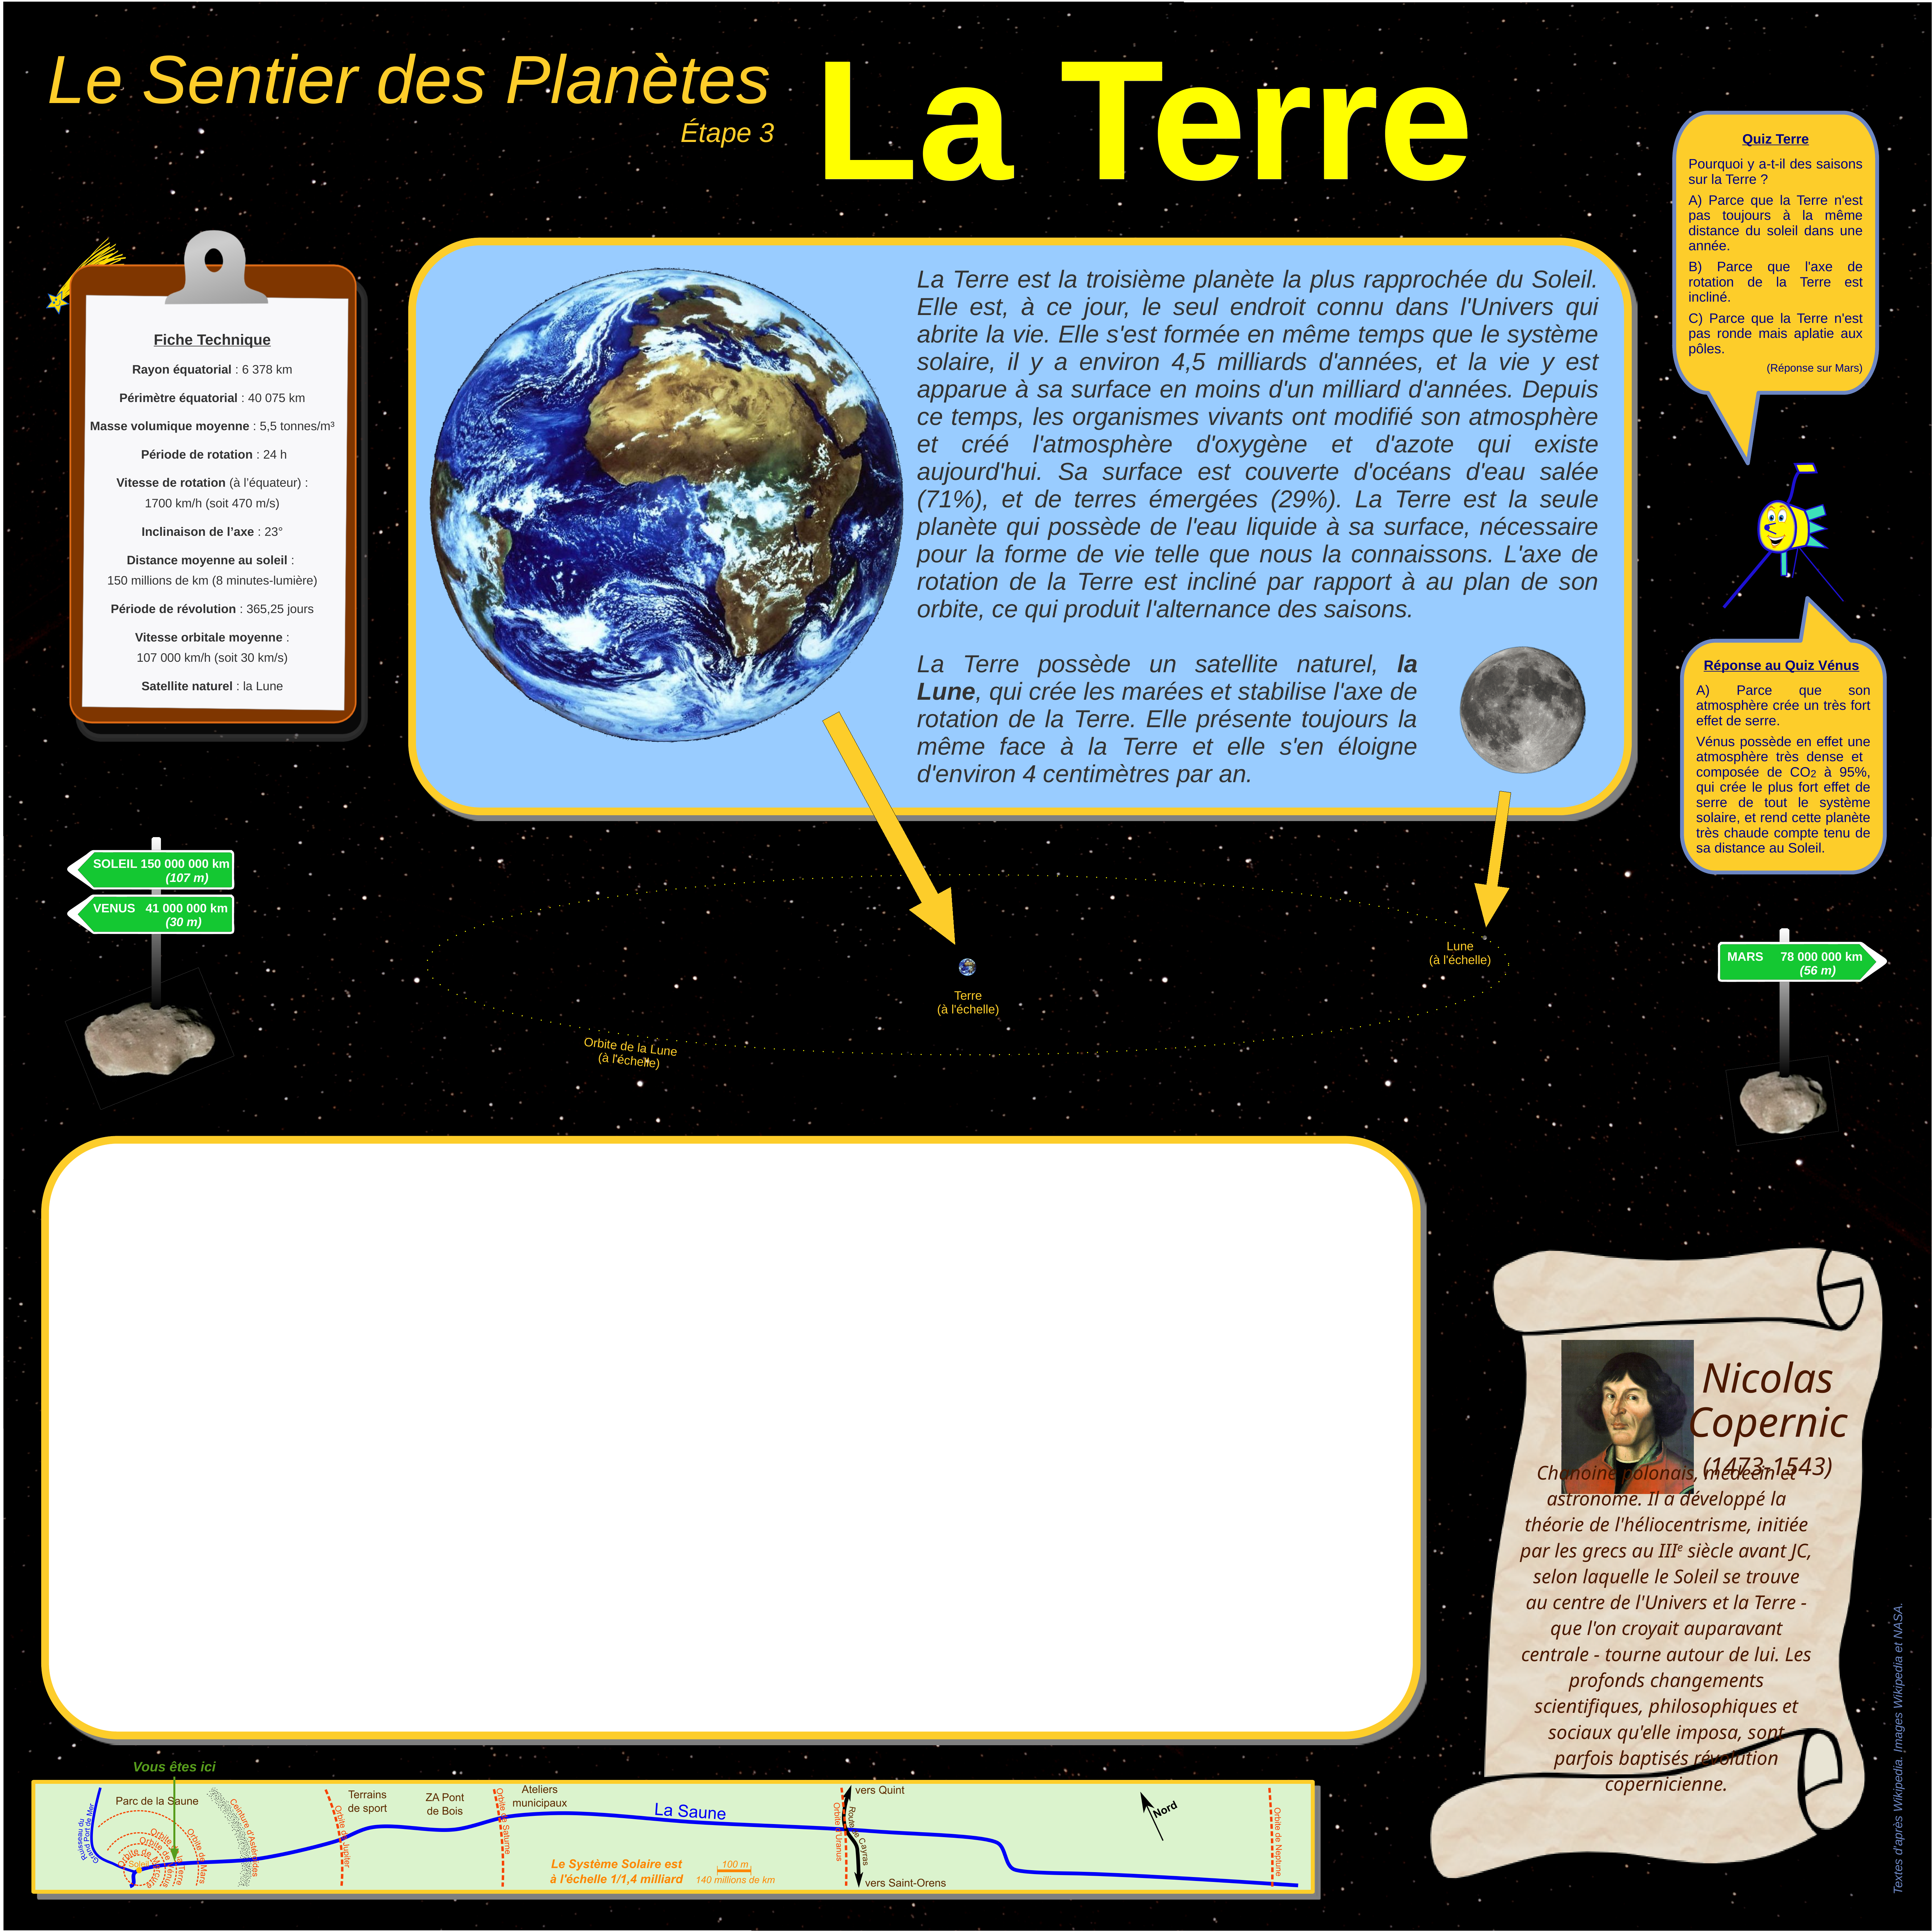

La Terre
Le Sentier des Planètes
Étape 3
Quiz Terre
Pourquoi y a-t-il des saisons sur la Terre ?
A) Parce que la Terre n'est pas toujours à la même distance du soleil dans une année.
B) Parce que l'axe de rotation de la Terre est incliné.
C) Parce que la Terre n'est pas ronde mais aplatie aux pôles.
(Réponse sur Mars)
Fiche Technique
Rayon équatorial : 6 378 km
Périmètre équatorial : 40 075 km
Masse volumique moyenne : 5,5 tonnes/m³
 Période de rotation : 24 h
Vitesse de rotation (à l’équateur) :
1700 km/h (soit 470 m/s)
Inclinaison de l’axe : 23°
Distance moyenne au soleil :
150 millions de km (8 minutes-lumière)
Période de révolution : 365,25 jours
Vitesse orbitale moyenne :
107 000 km/h (soit 30 km/s)
Satellite naturel : la Lune
La Terre est la troisième planète la plus rapprochée du Soleil. Elle est, à ce jour, le seul endroit connu dans l'Univers qui abrite la vie. Elle s'est formée en même temps que le système solaire, il y a environ 4,5 milliards d'années, et la vie y est apparue à sa surface en moins d'un milliard d'années. Depuis ce temps, les organismes vivants ont modifié son atmosphère et créé l'atmosphère d'oxygène et d'azote qui existe aujourd'hui. Sa surface est couverte d'océans d'eau salée (71%), et de terres émergées (29%). La Terre est la seule planète qui possède de l'eau liquide à sa surface, nécessaire pour la forme de vie telle que nous la connaissons. L'axe de rotation de la Terre est incliné par rapport à au plan de son orbite, ce qui produit l'alternance des saisons.
La Terre possède un satellite naturel, la Lune, qui crée les marées et stabilise l'axe de rotation de la Terre. Elle présente toujours la même face à la Terre et elle s'en éloigne d'environ 4 centimètres par an.
Réponse au Quiz Vénus
A) Parce que son atmosphère crée un très fort effet de serre.
Vénus possède en effet une atmosphère très dense et composée de CO2 à 95%, qui crée le plus fort effet de serre de tout le système solaire, et rend cette planète très chaude compte tenu de sa distance au Soleil.
SOLEIL 150 000 000 km
			(107 m)
VENUS 41 000 000 km
			(30 m)
MARS 78 000 000 km
			(56 m)
Lune
(à l'échelle)
Terre
(à l'échelle)
Orbite de la Lune
(à l'échelle)
Nicolas
Copernic
(1473-1543)
Chanoine polonais, médecin et astronome. Il a développé la théorie de l'héliocentrisme, initiée par les grecs au IIIe siècle avant JC, selon laquelle le Soleil se trouve au centre de l'Univers et la Terre - que l'on croyait auparavant centrale - tourne autour de lui. Les profonds changements scientifiques, philosophiques et sociaux qu'elle imposa, sont parfois baptisés révolution copernicienne.
Textes d'après Wikipedia. Images Wikipedia et NASA.
Vous êtes ici